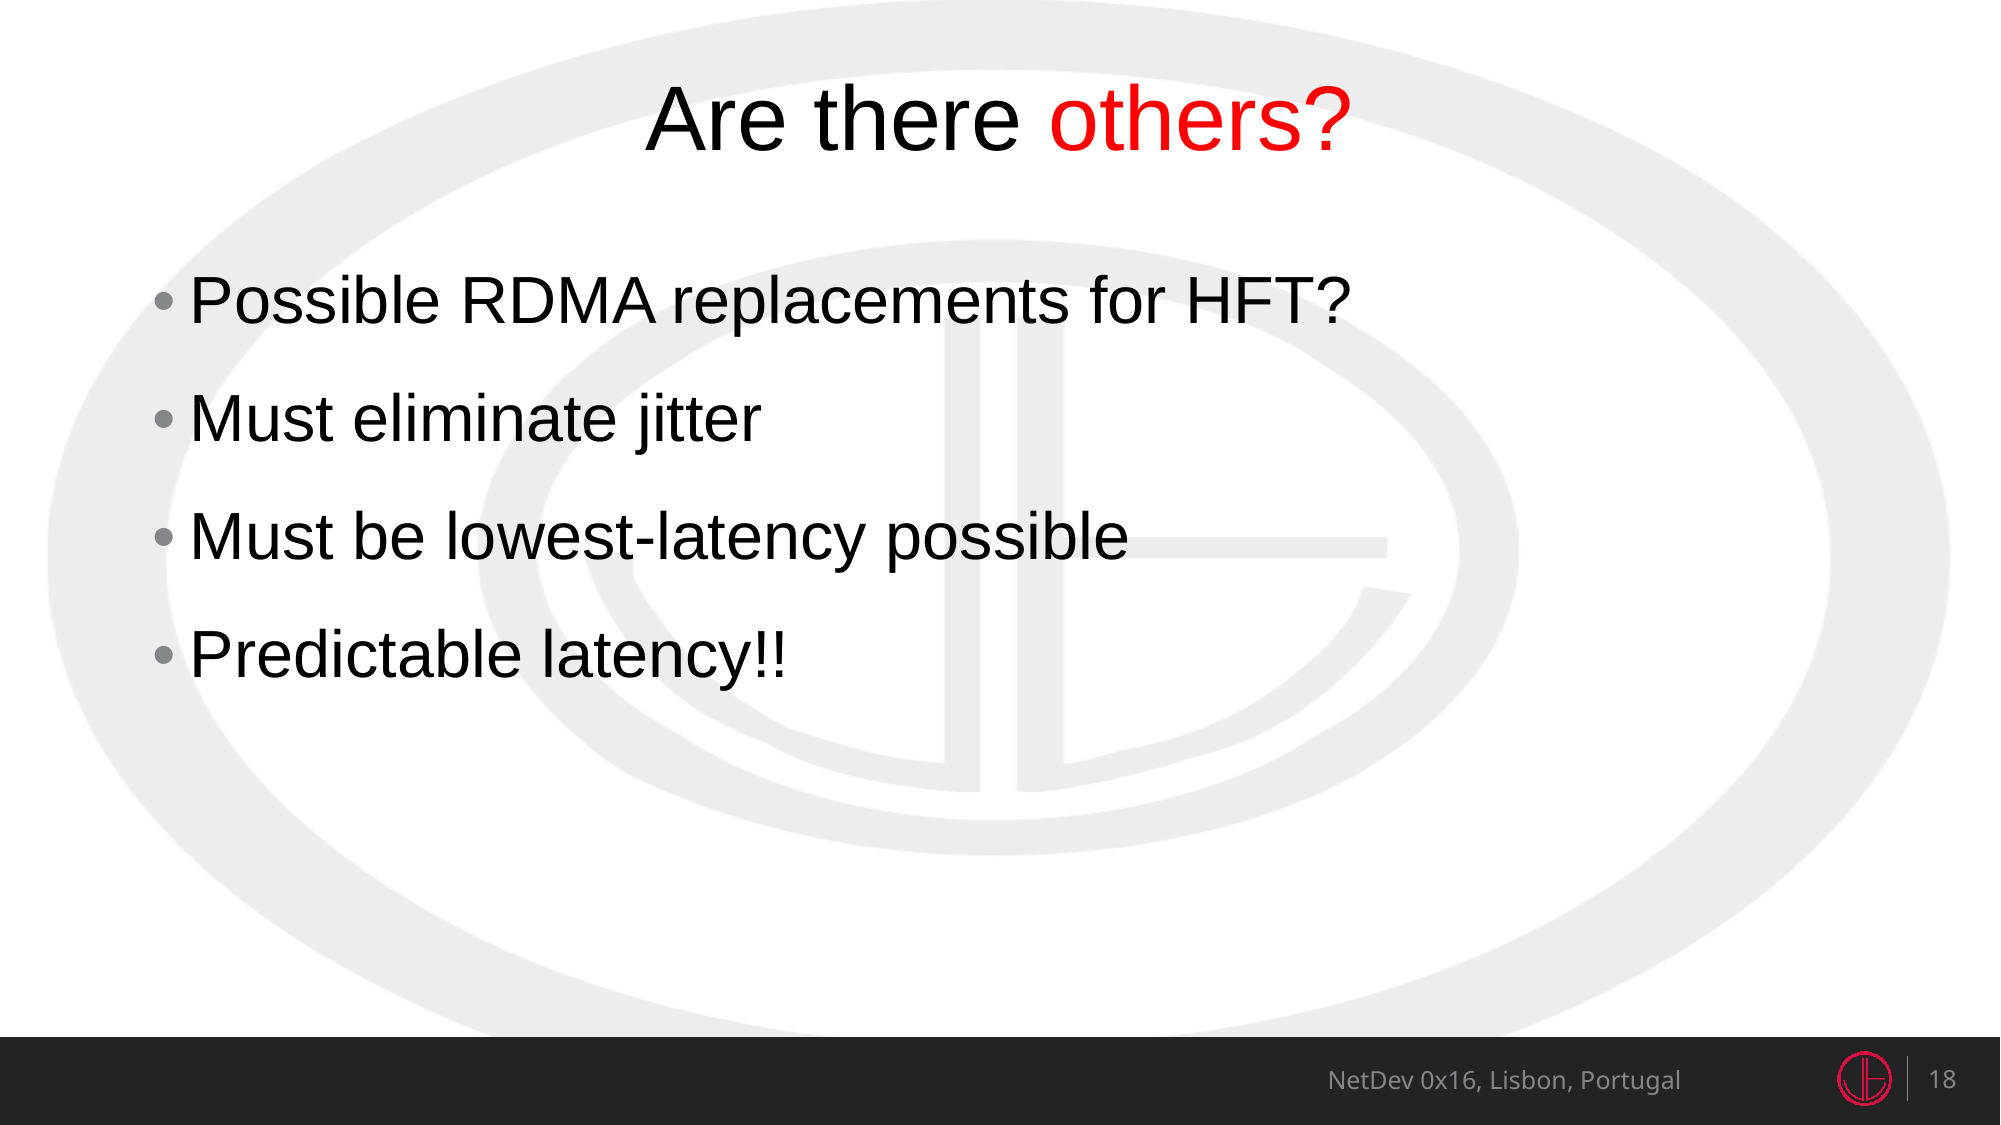

# Are there others?
Possible RDMA replacements for HFT?
Must eliminate jitter
Must be lowest-latency possible
Predictable latency!!
NetDev 0x16, Lisbon, Portugal